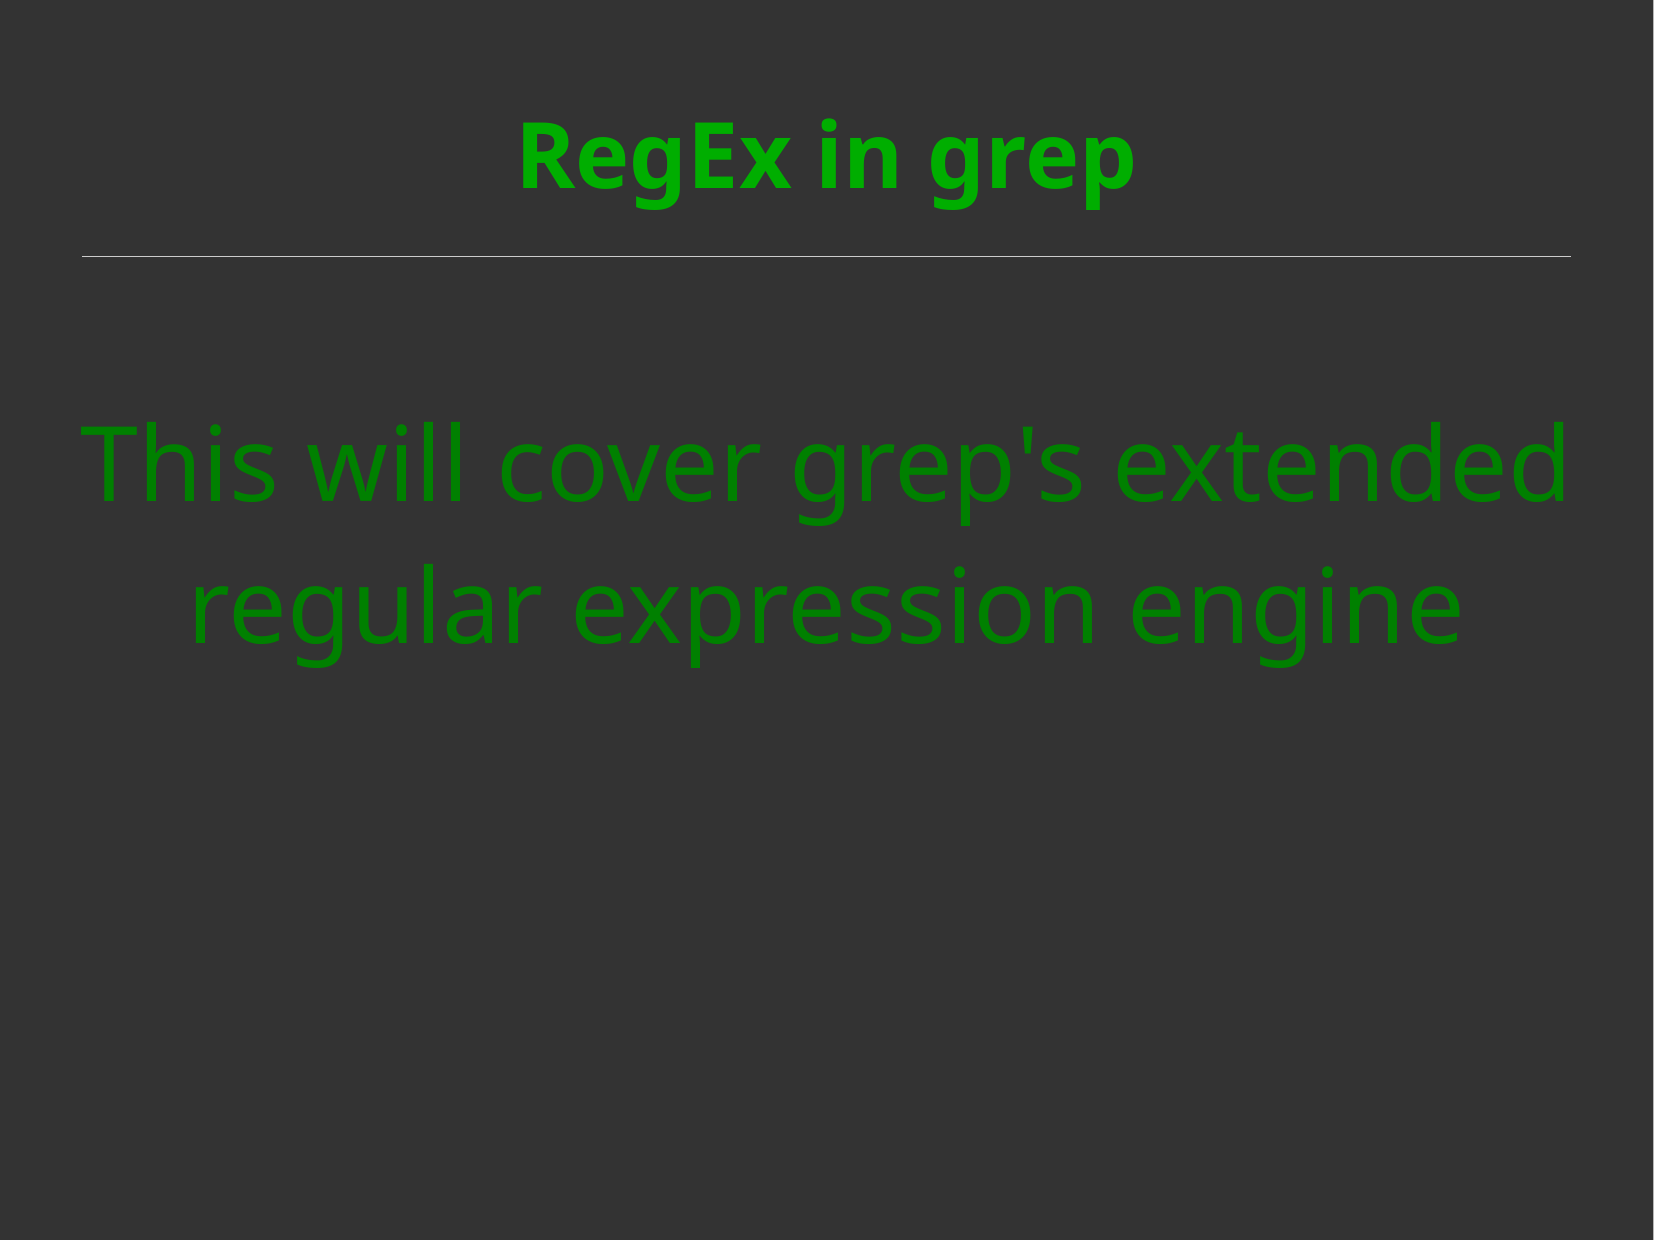

# RegEx in grep
This will cover grep's extended regular expression engine